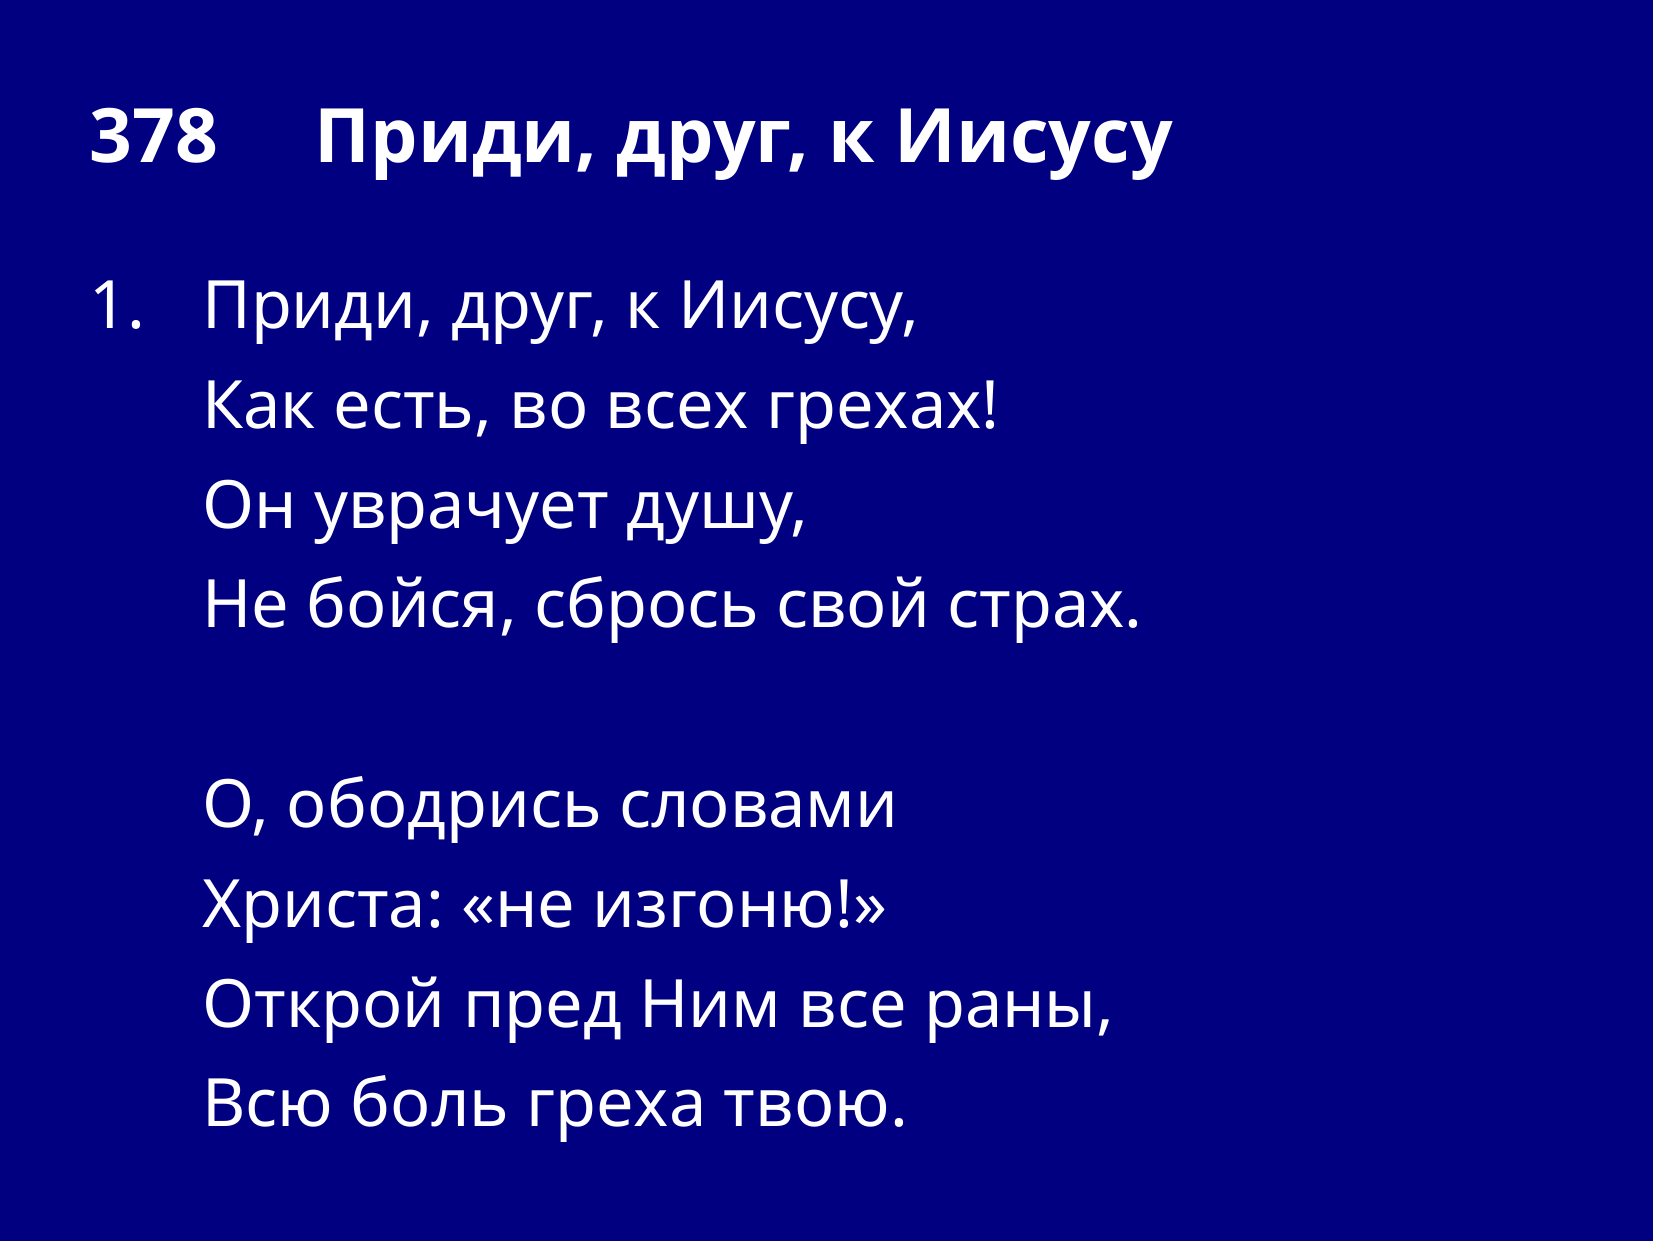

378	Приди, друг, к Иисусу
1.	Приди, друг, к Иисусу,
	Как есть, во всех грехах!
	Он уврачует душу,
	Не бойся, сбрось свой страх.
	О, ободрись словами
	Христа: «не изгоню!»
	Открой пред Ним все раны,
	Всю боль греха твою.